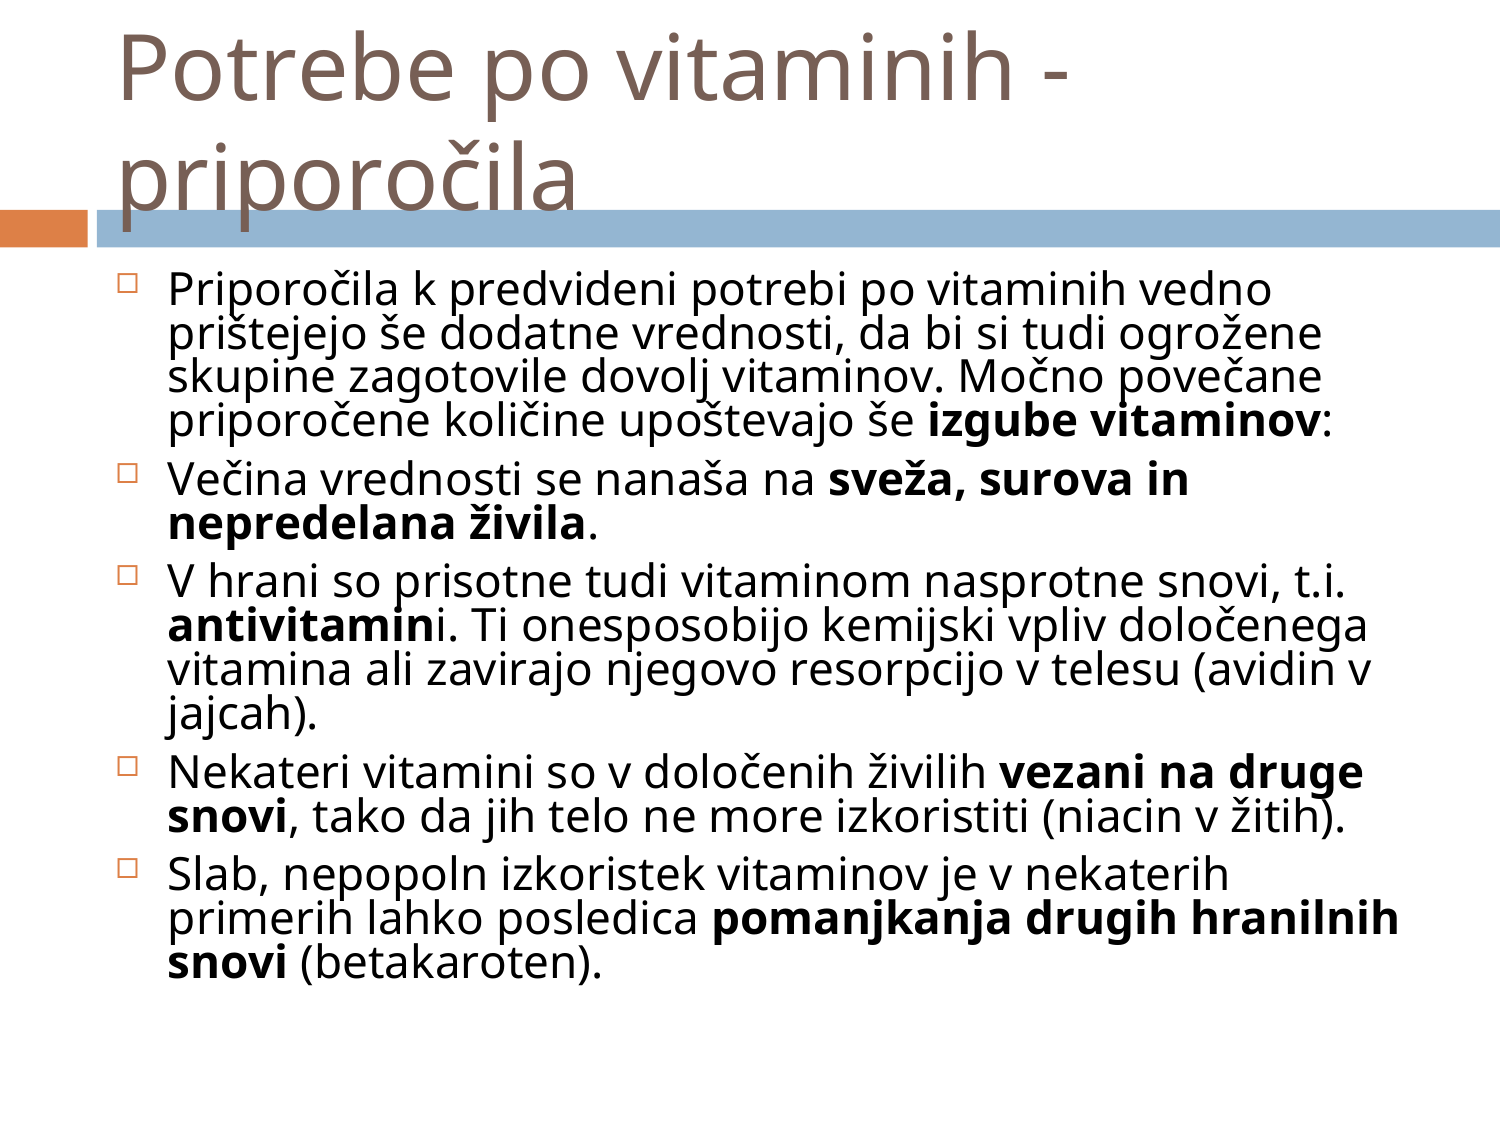

# Potrebe po vitaminih - priporočila
Priporočila k predvideni potrebi po vitaminih vedno prištejejo še dodatne vrednosti, da bi si tudi ogrožene skupine zagotovile dovolj vitaminov. Močno povečane priporočene količine upoštevajo še izgube vitaminov:
Večina vrednosti se nanaša na sveža, surova in nepredelana živila.
V hrani so prisotne tudi vitaminom nasprotne snovi, t.i. antivitamini. Ti onesposobijo kemijski vpliv določenega vitamina ali zavirajo njegovo resorpcijo v telesu (avidin v jajcah).
Nekateri vitamini so v določenih živilih vezani na druge snovi, tako da jih telo ne more izkoristiti (niacin v žitih).
Slab, nepopoln izkoristek vitaminov je v nekaterih primerih lahko posledica pomanjkanja drugih hranilnih snovi (betakaroten).